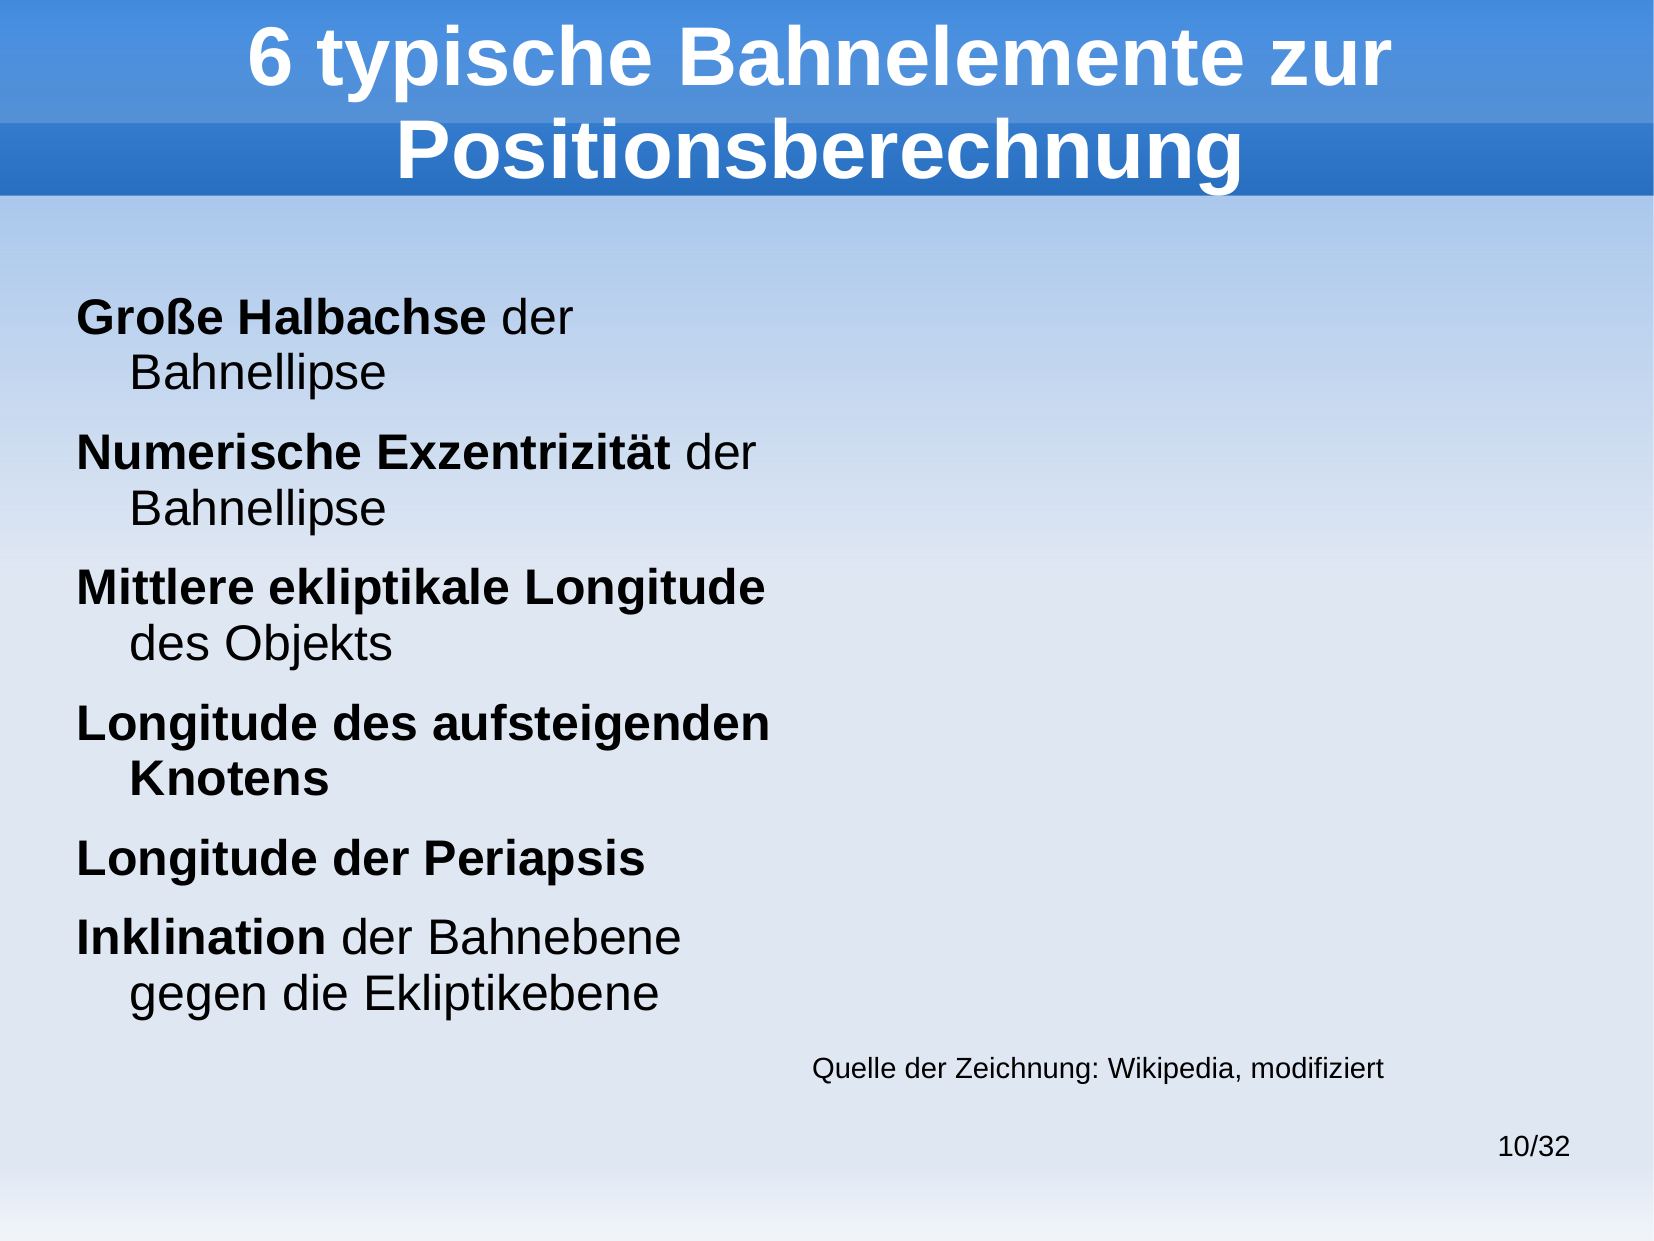

# 6 typische Bahnelemente zur Positionsberechnung
Große Halbachse der Bahnellipse
Numerische Exzentrizität der Bahnellipse
Mittlere ekliptikale Longitude des Objekts
Longitude des aufsteigenden Knotens
Longitude der Periapsis
Inklination der Bahnebene gegen die Ekliptikebene
Quelle der Zeichnung: Wikipedia, modifiziert
10